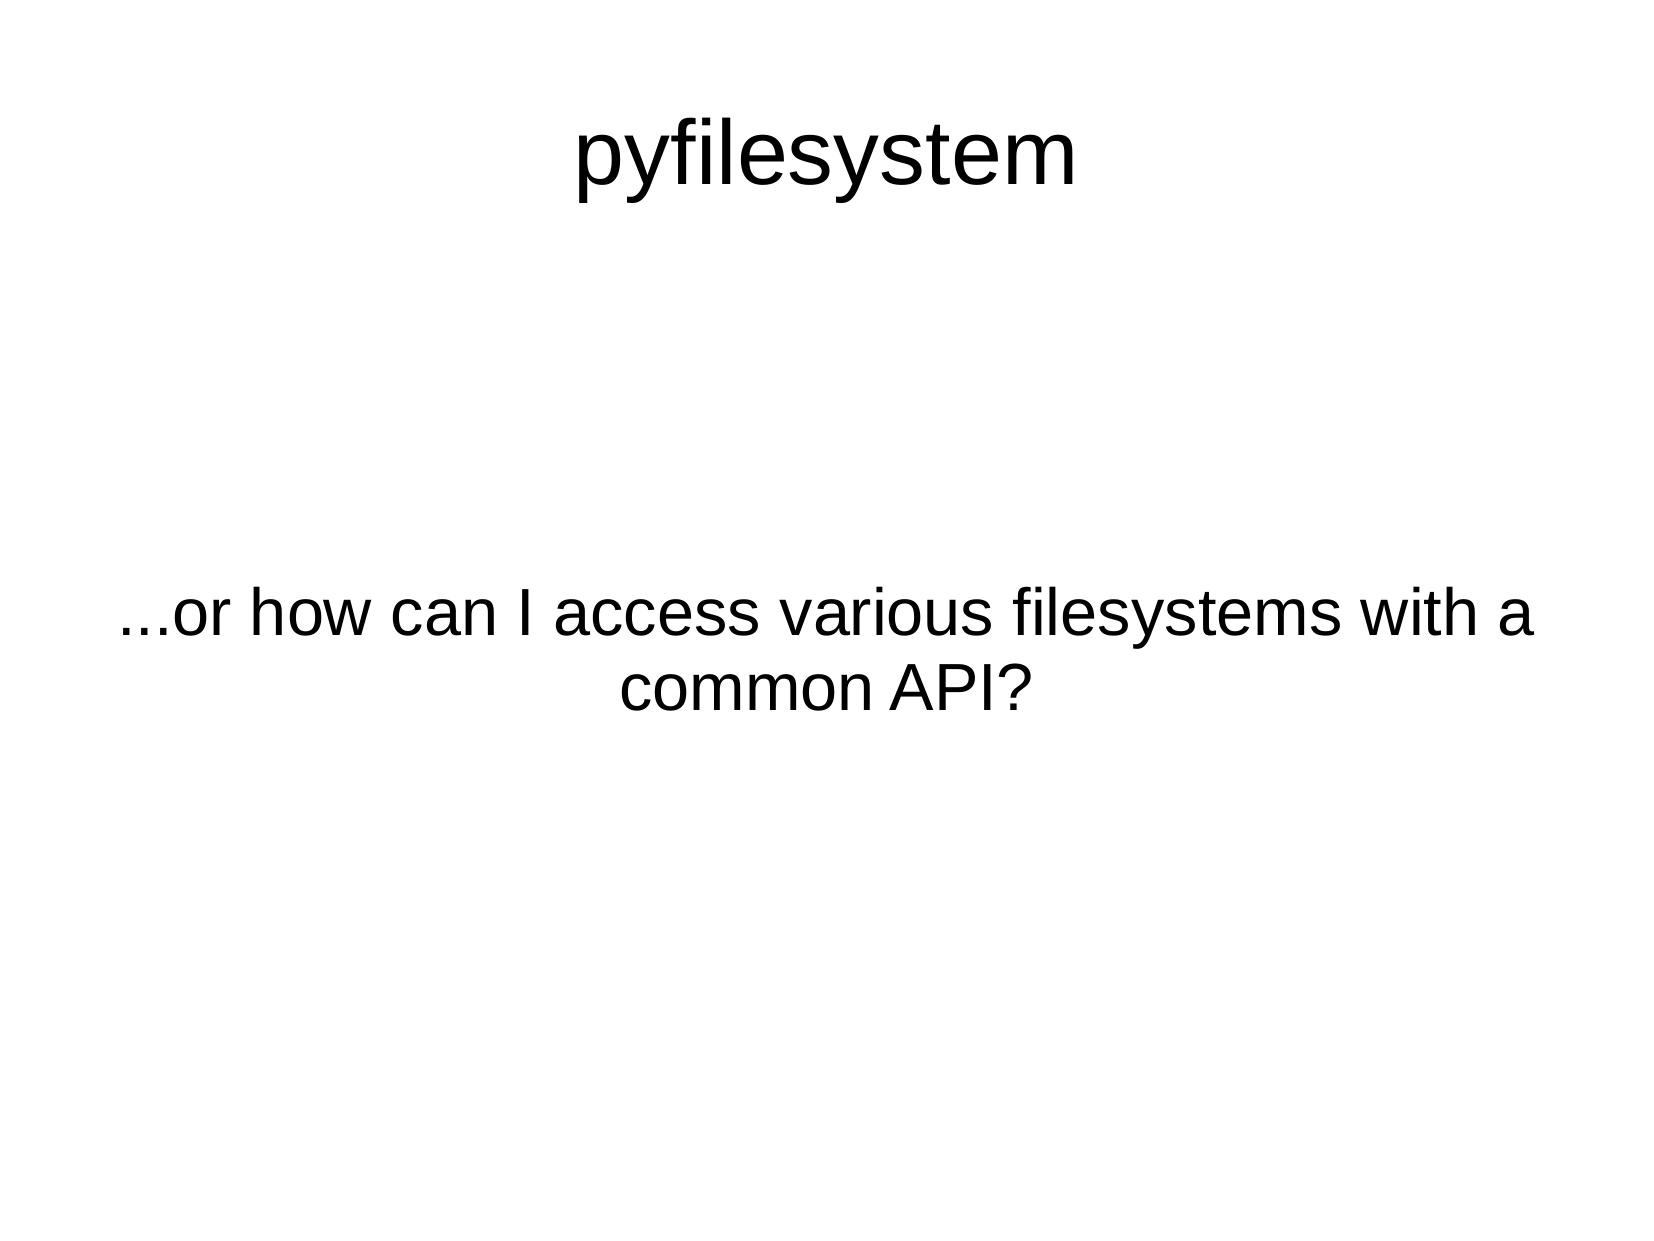

# pyfilesystem
...or how can I access various filesystems with a common API?